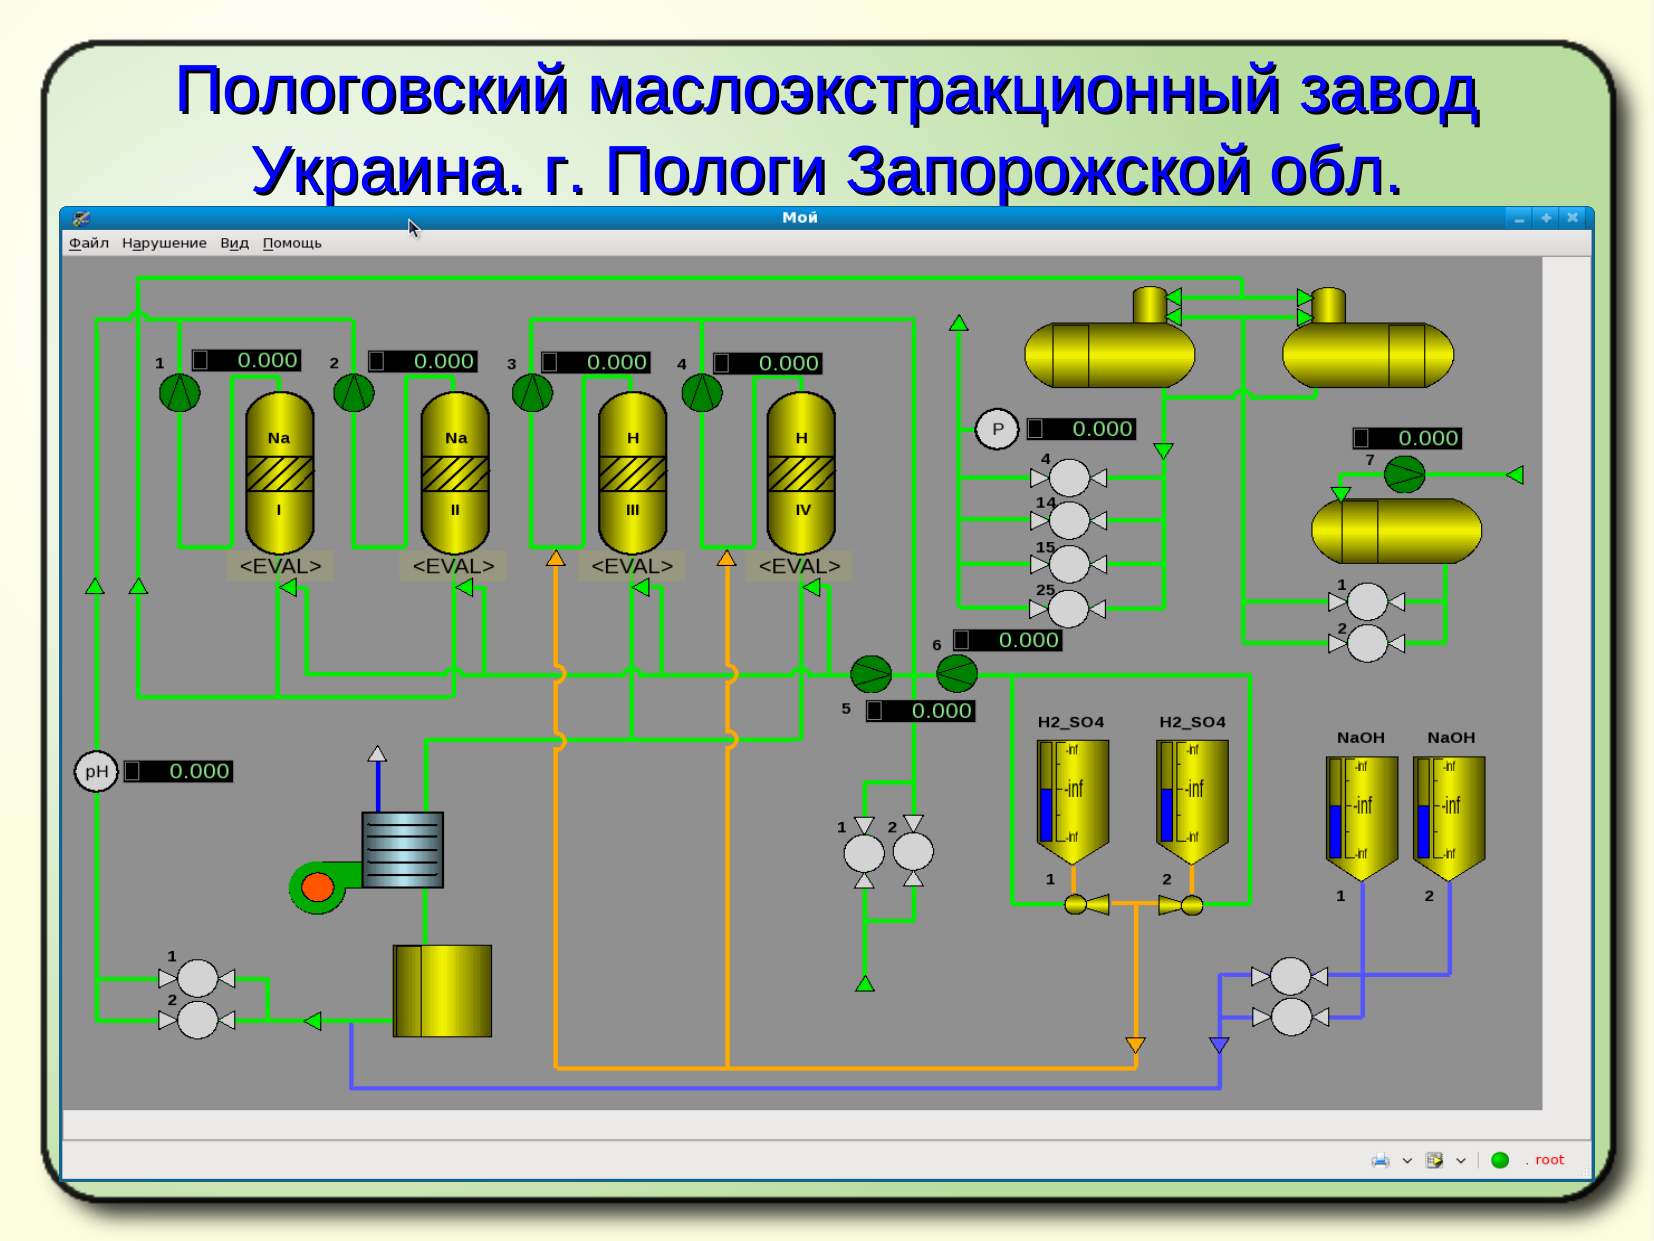

# Пологовский маслоэкстракционный завод Украина. г. Пологи Запорожской обл.